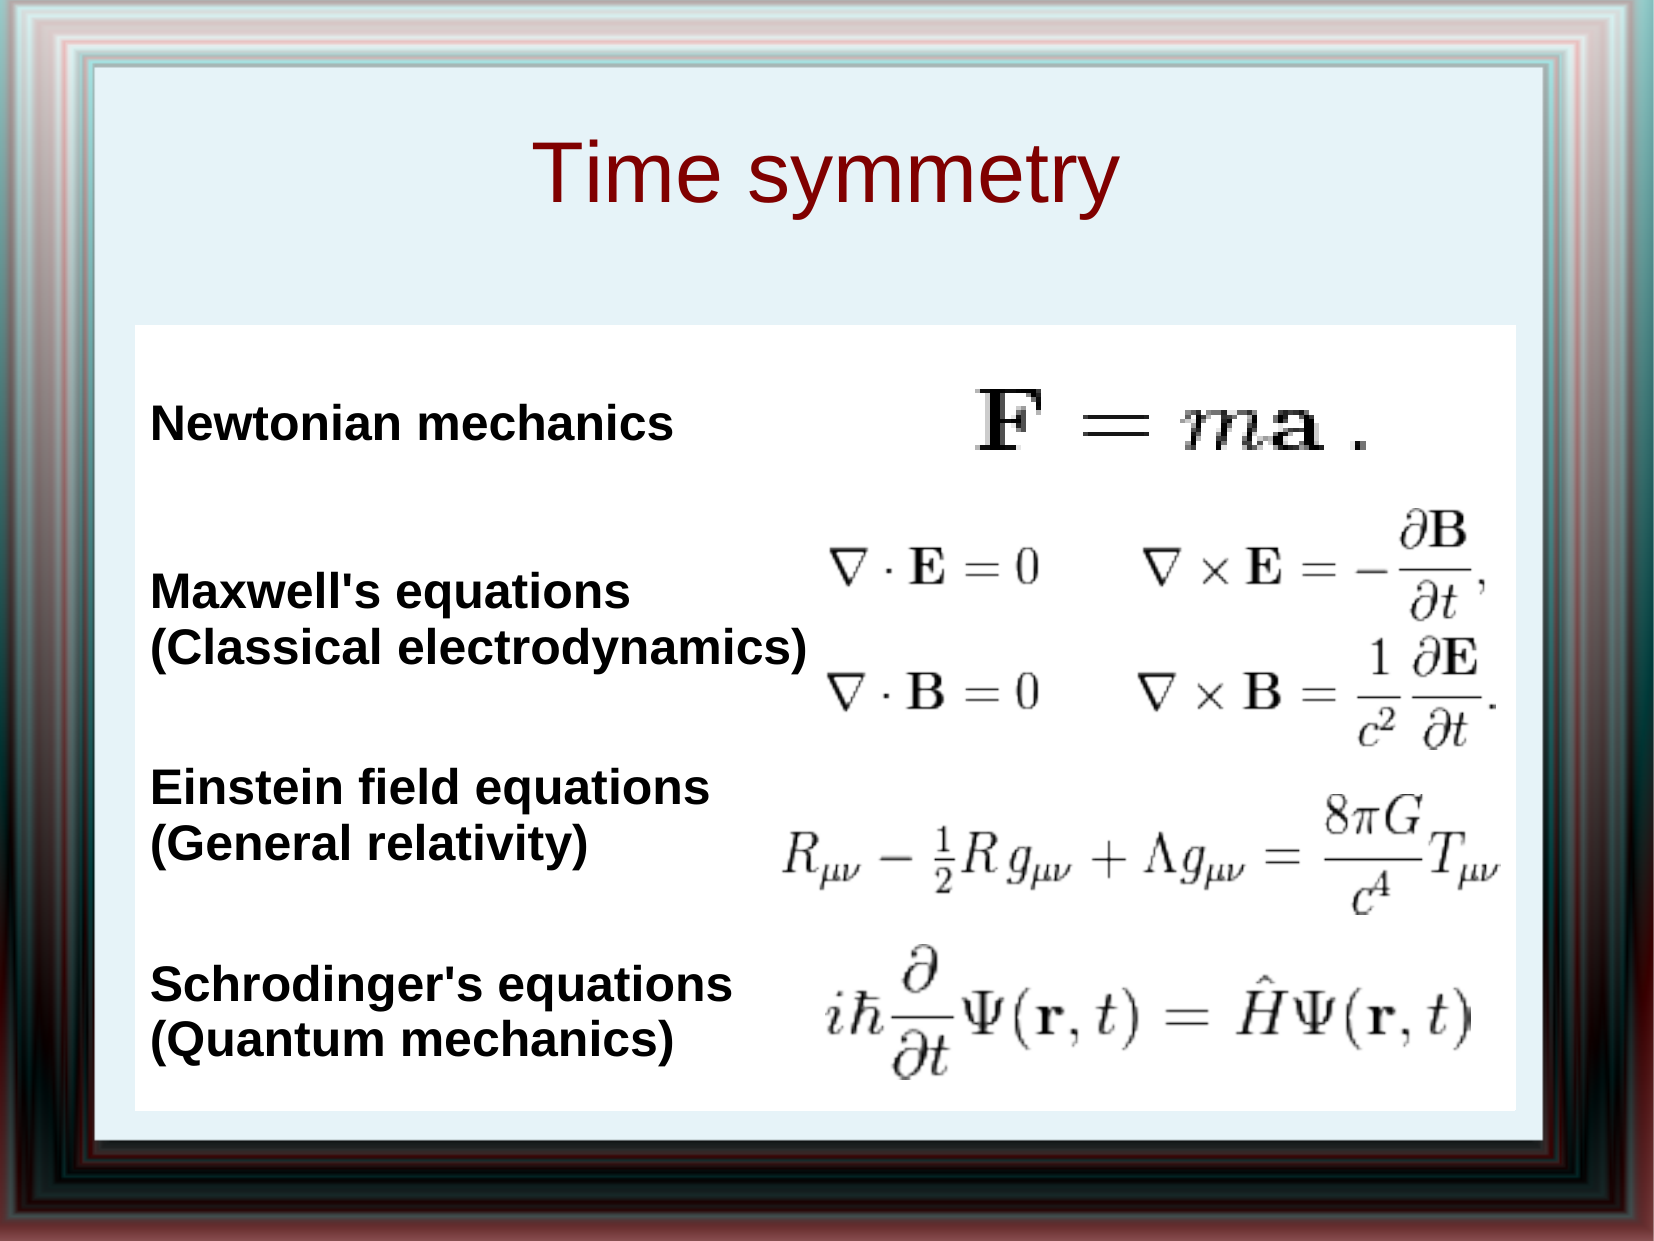

# Time symmetry
| Newtonian mechanics | |
| --- | --- |
| Maxwell's equations (Classical electrodynamics) | |
| Einstein field equations (General relativity) | |
| Schrodinger's equations (Quantum mechanics) | |